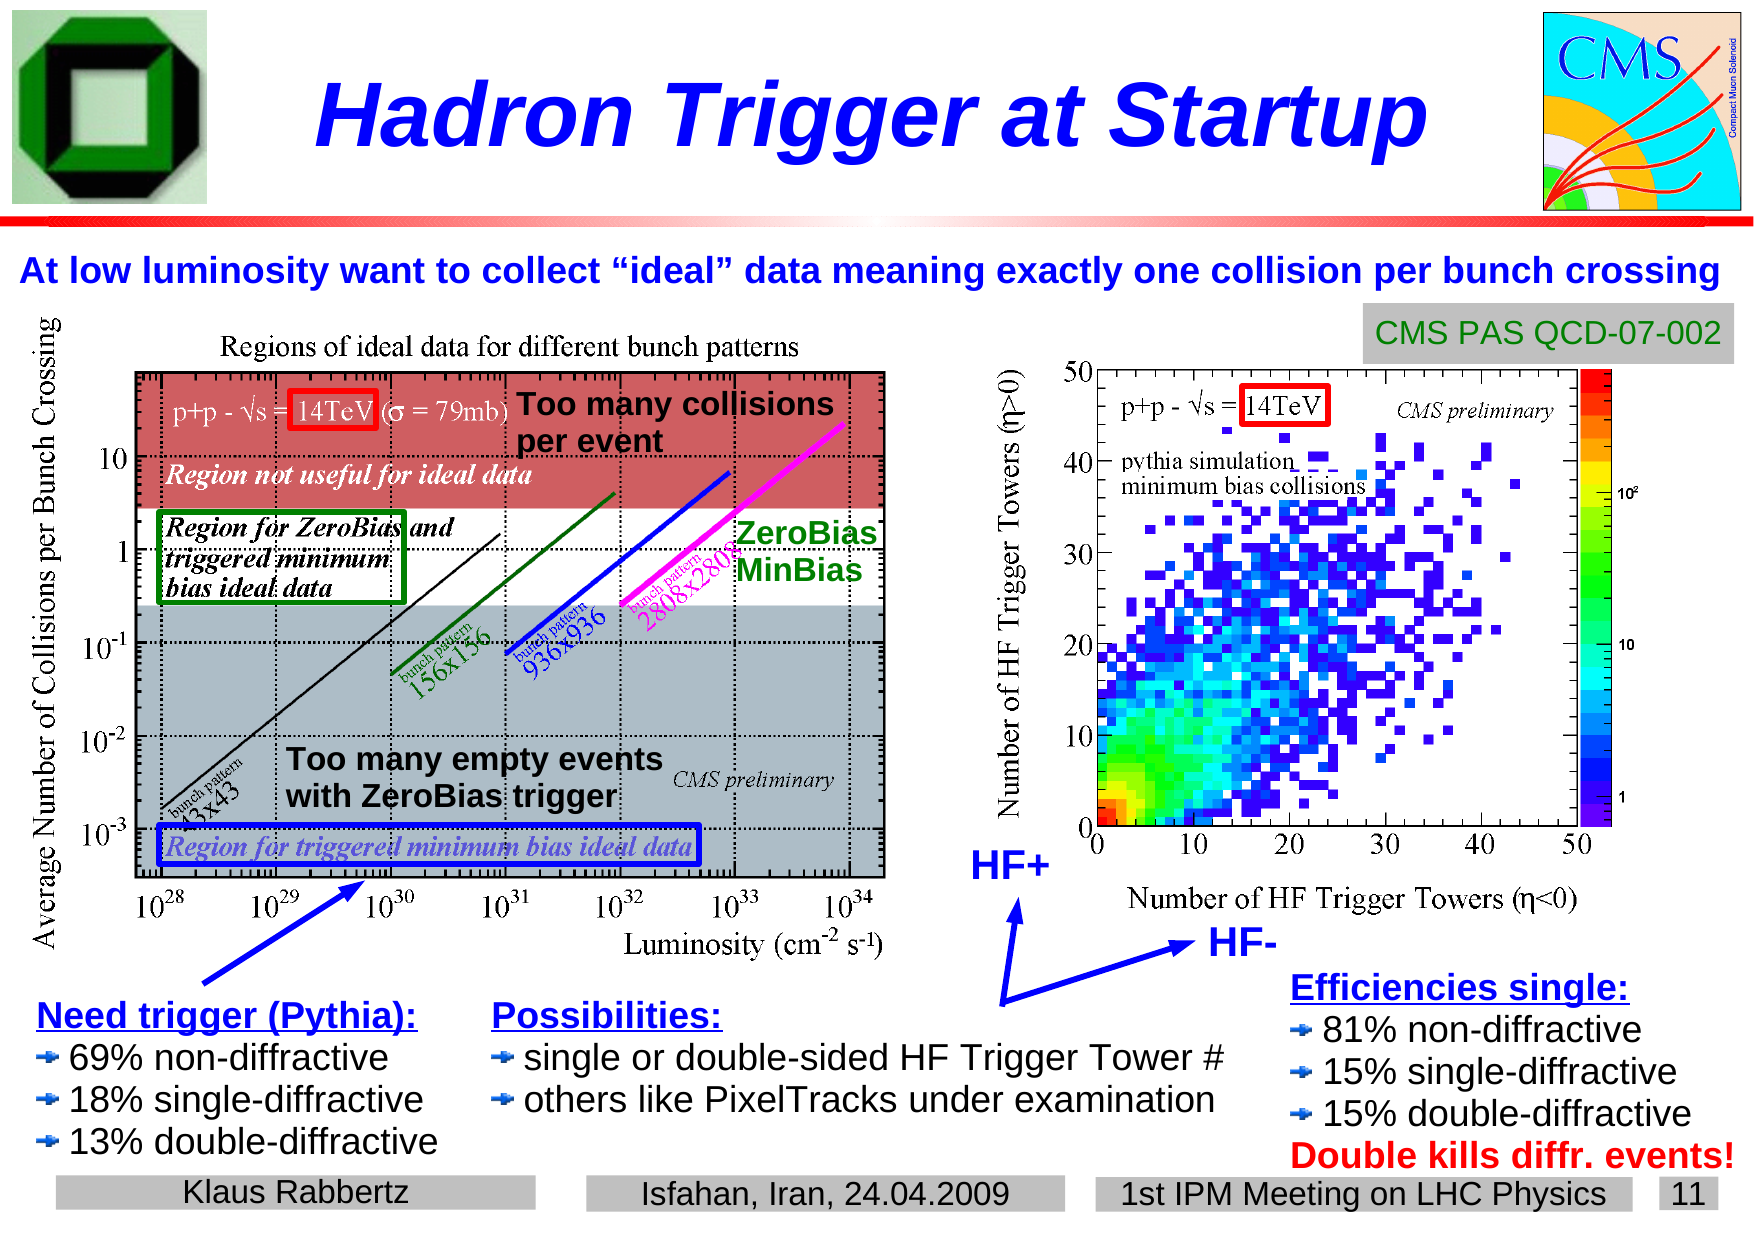

# Hadron Trigger at Startup
At low luminosity want to collect “ideal” data meaning exactly one collision per bunch crossing
CMS PAS QCD-07-002
Too many collisions
per event
ZeroBias
MinBias
Too many empty events
with ZeroBias trigger
HF+
HF-
Efficiencies single:
 81% non-diffractive
 15% single-diffractive
 15% double-diffractive
Double kills diffr. events!
Need trigger (Pythia):
 69% non-diffractive
 18% single-diffractive
 13% double-diffractive
Possibilities:
 single or double-sided HF Trigger Tower #
 others like PixelTracks under examination